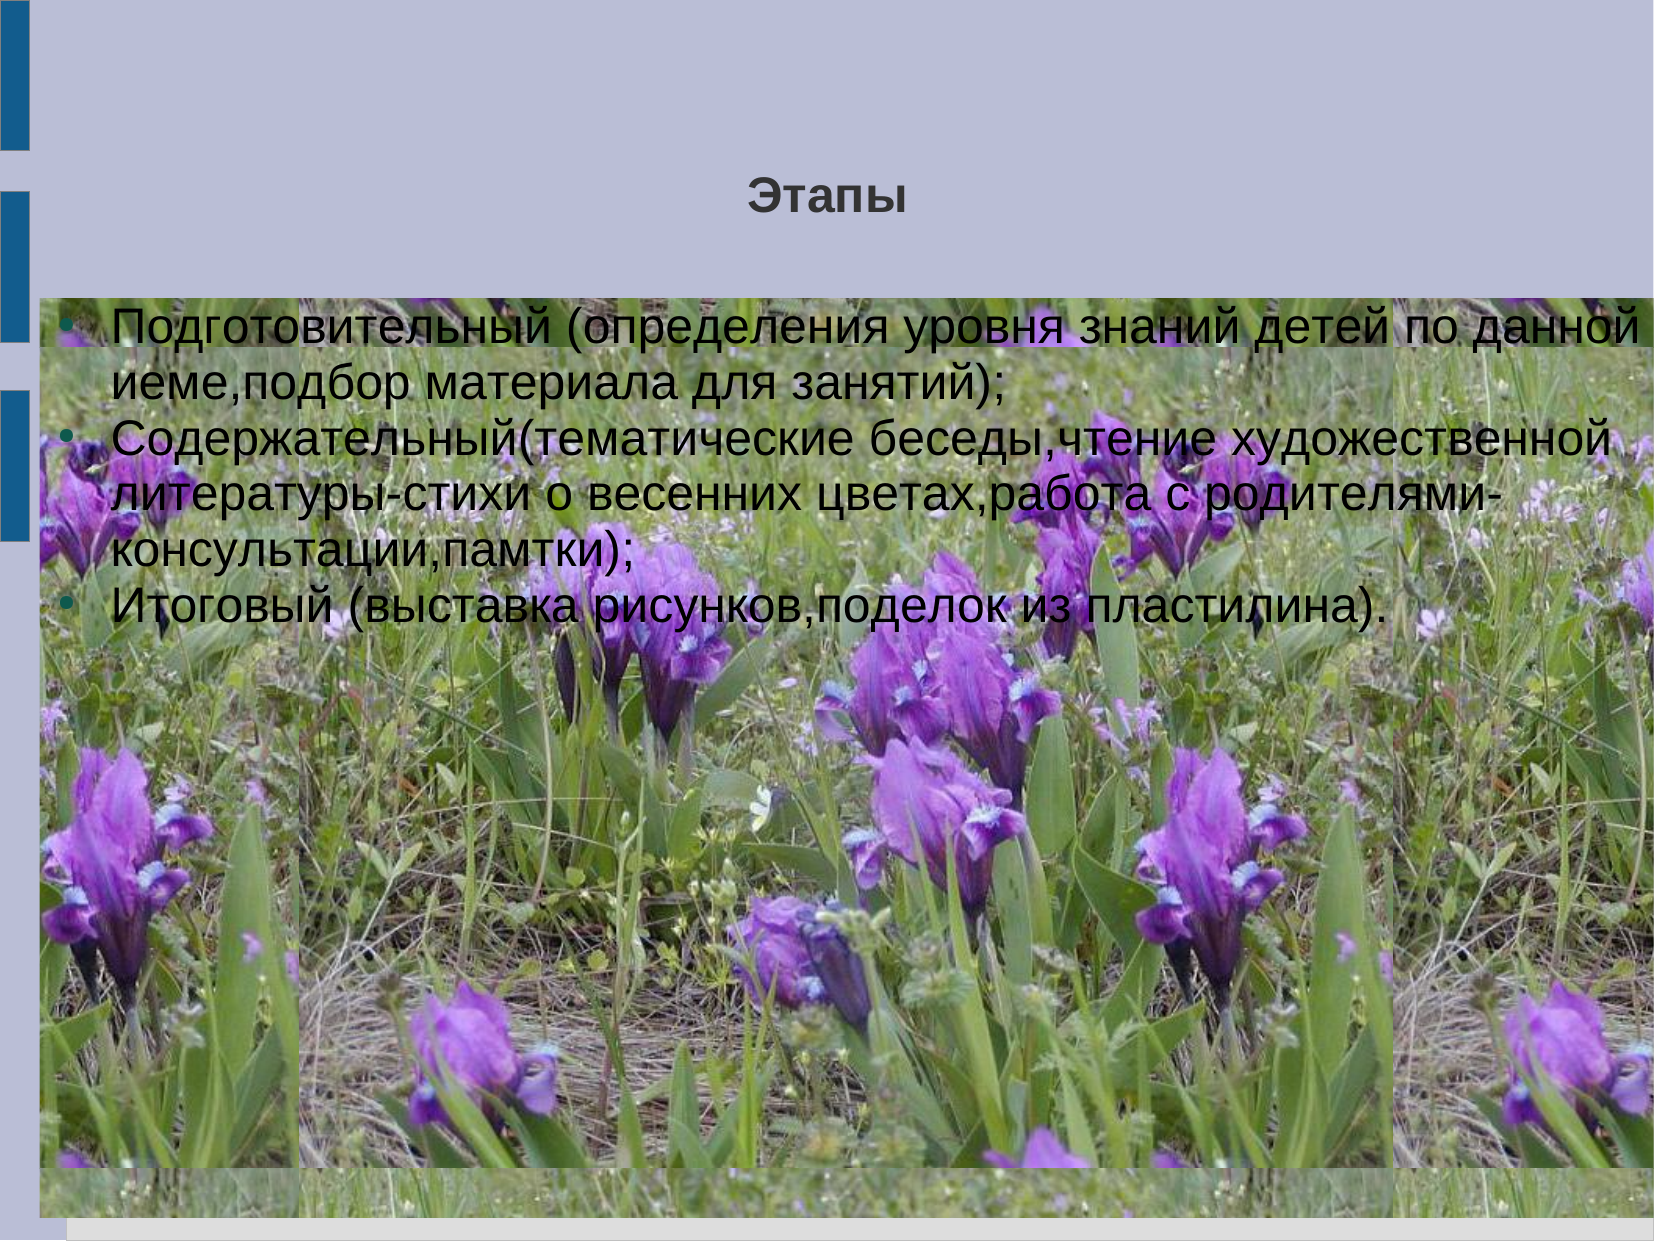

# Этапы
Подготовительный (определения уровня знаний детей по данной иеме,подбор материала для занятий);
Содержательный(тематические беседы,чтение художественной литературы-стихи о весенних цветах,работа с родителями-консультации,памтки);
Итоговый (выставка рисунков,поделок из пластилина).